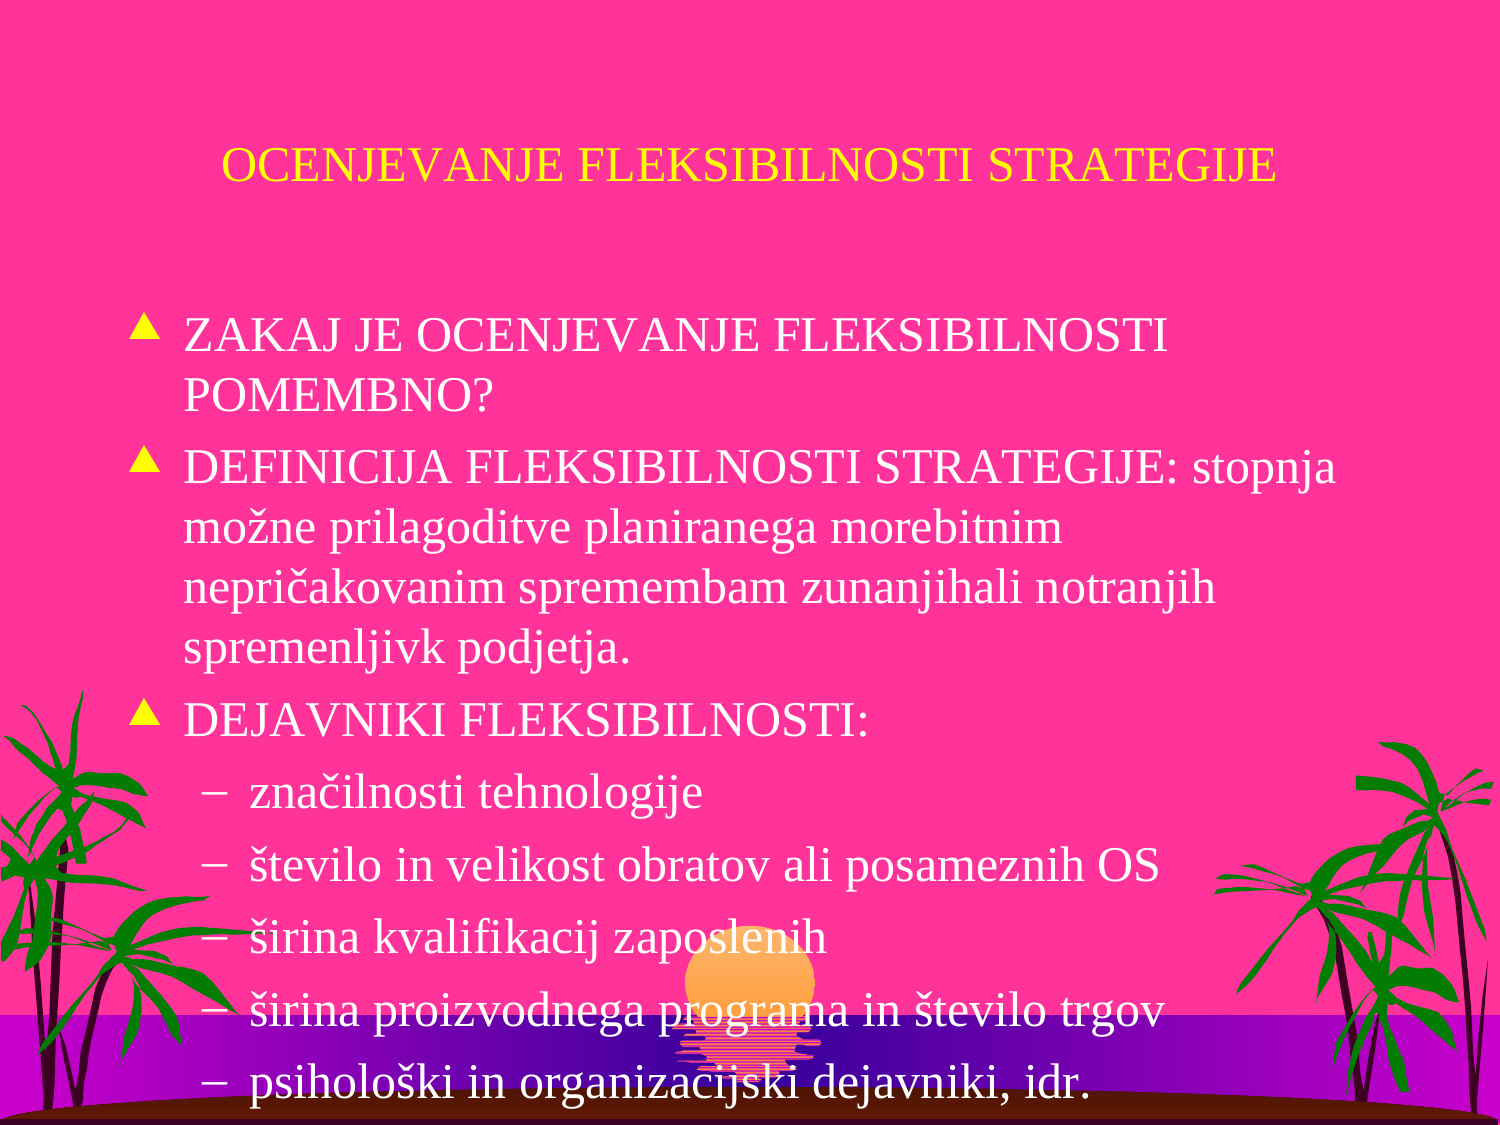

# OCENJEVANJE FLEKSIBILNOSTI STRATEGIJE
ZAKAJ JE OCENJEVANJE FLEKSIBILNOSTI POMEMBNO?
DEFINICIJA FLEKSIBILNOSTI STRATEGIJE: stopnja možne prilagoditve planiranega morebitnim nepričakovanim spremembam zunanjihali notranjih spremenljivk podjetja.
DEJAVNIKI FLEKSIBILNOSTI:
značilnosti tehnologije
število in velikost obratov ali posameznih OS
širina kvalifikacij zaposlenih
širina proizvodnega programa in število trgov
psihološki in organizacijski dejavniki, idr.